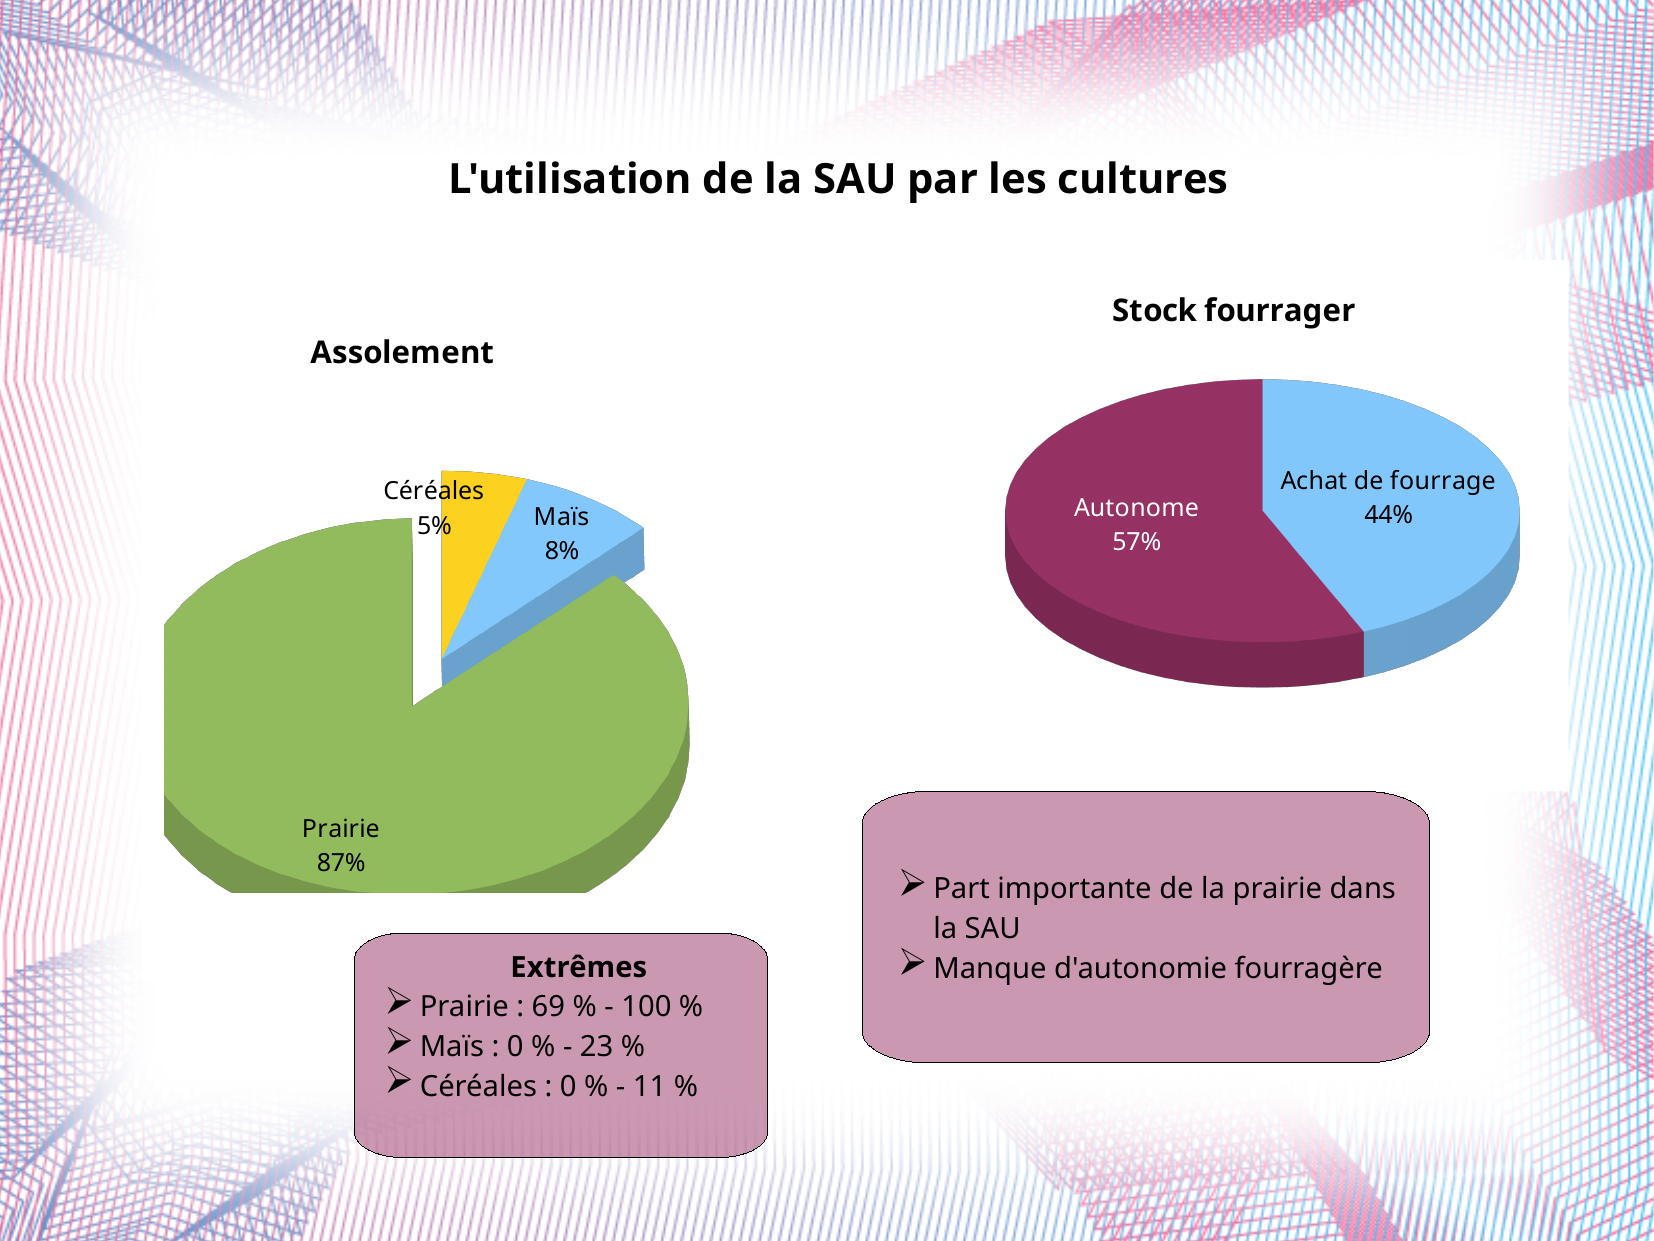

L'utilisation de la SAU par les cultures
[unsupported chart]
[unsupported chart]
Part importante de la prairie dans
la SAU
Manque d'autonomie fourragère
Extrêmes
Prairie : 69 % - 100 %
Maïs : 0 % - 23 %
Céréales : 0 % - 11 %